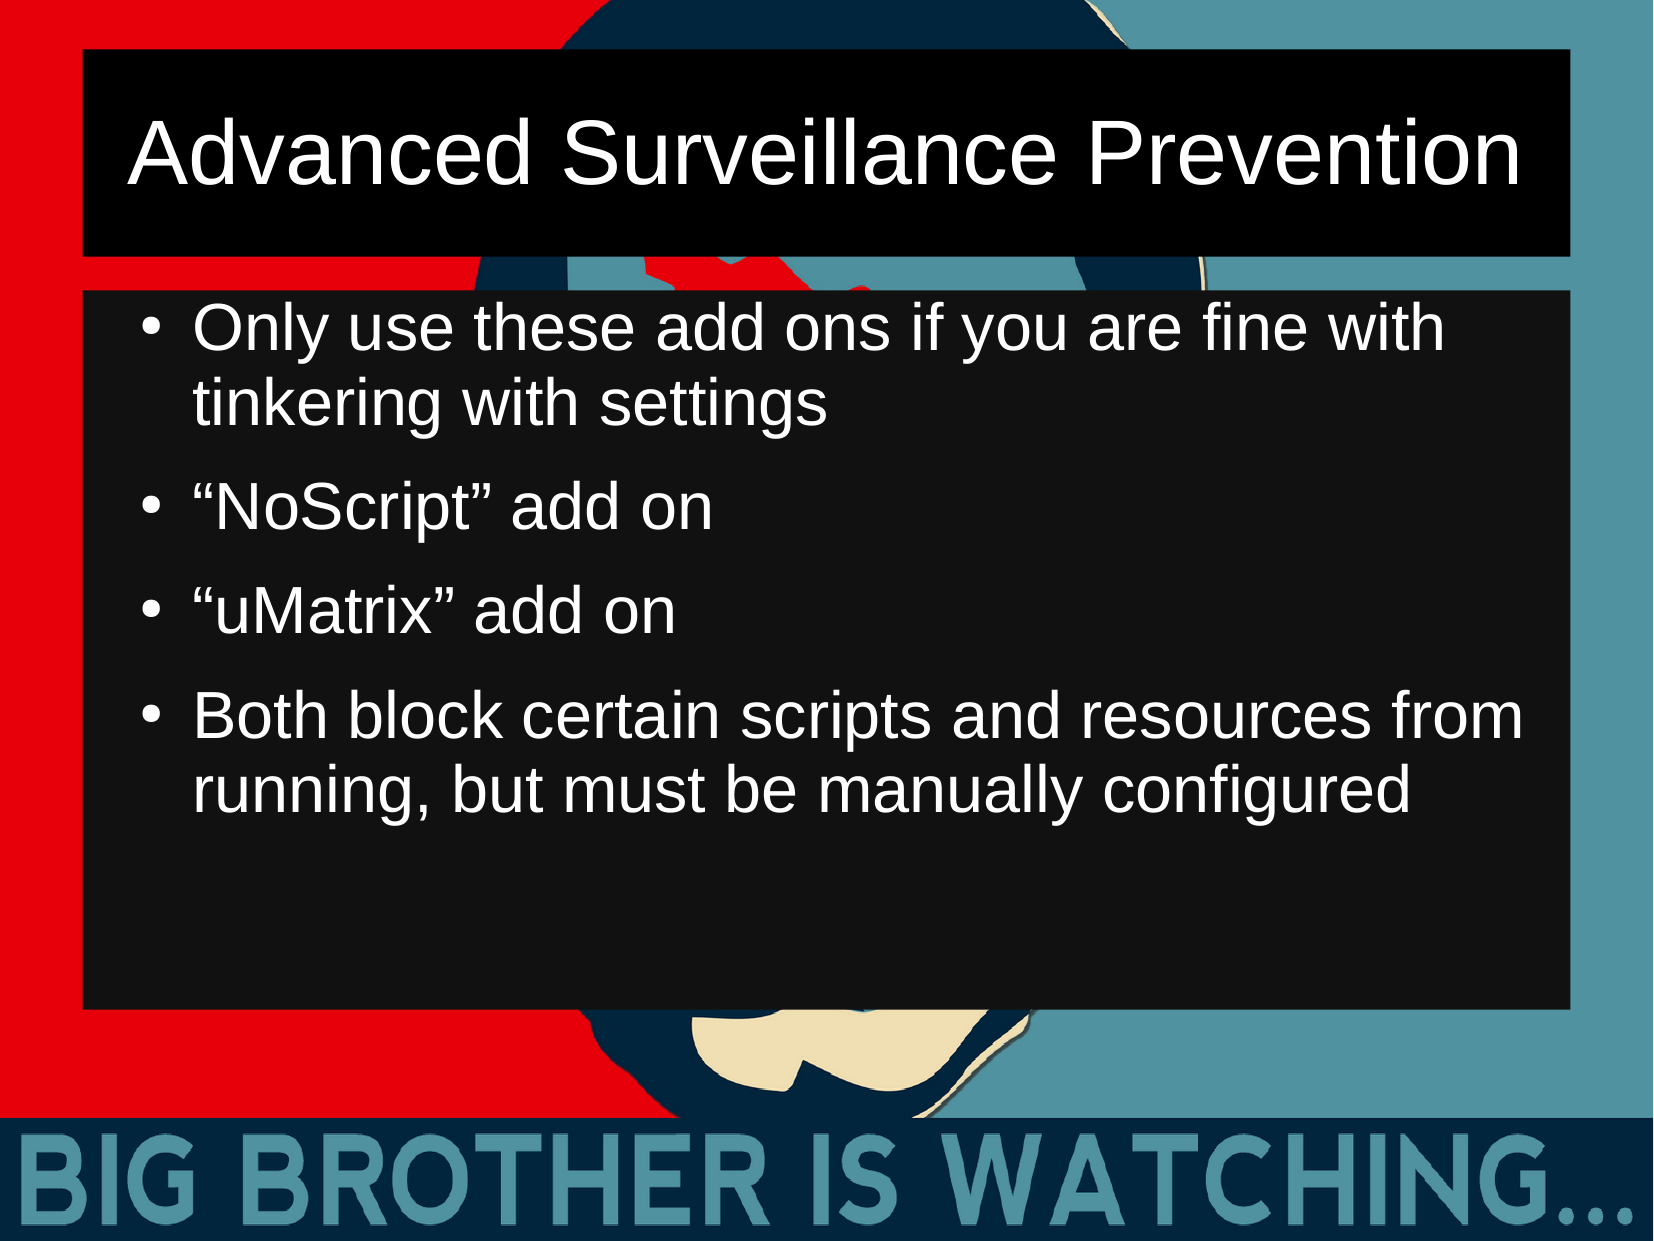

# Advanced Surveillance Prevention
Only use these add ons if you are fine with tinkering with settings
“NoScript” add on
“uMatrix” add on
Both block certain scripts and resources from running, but must be manually configured